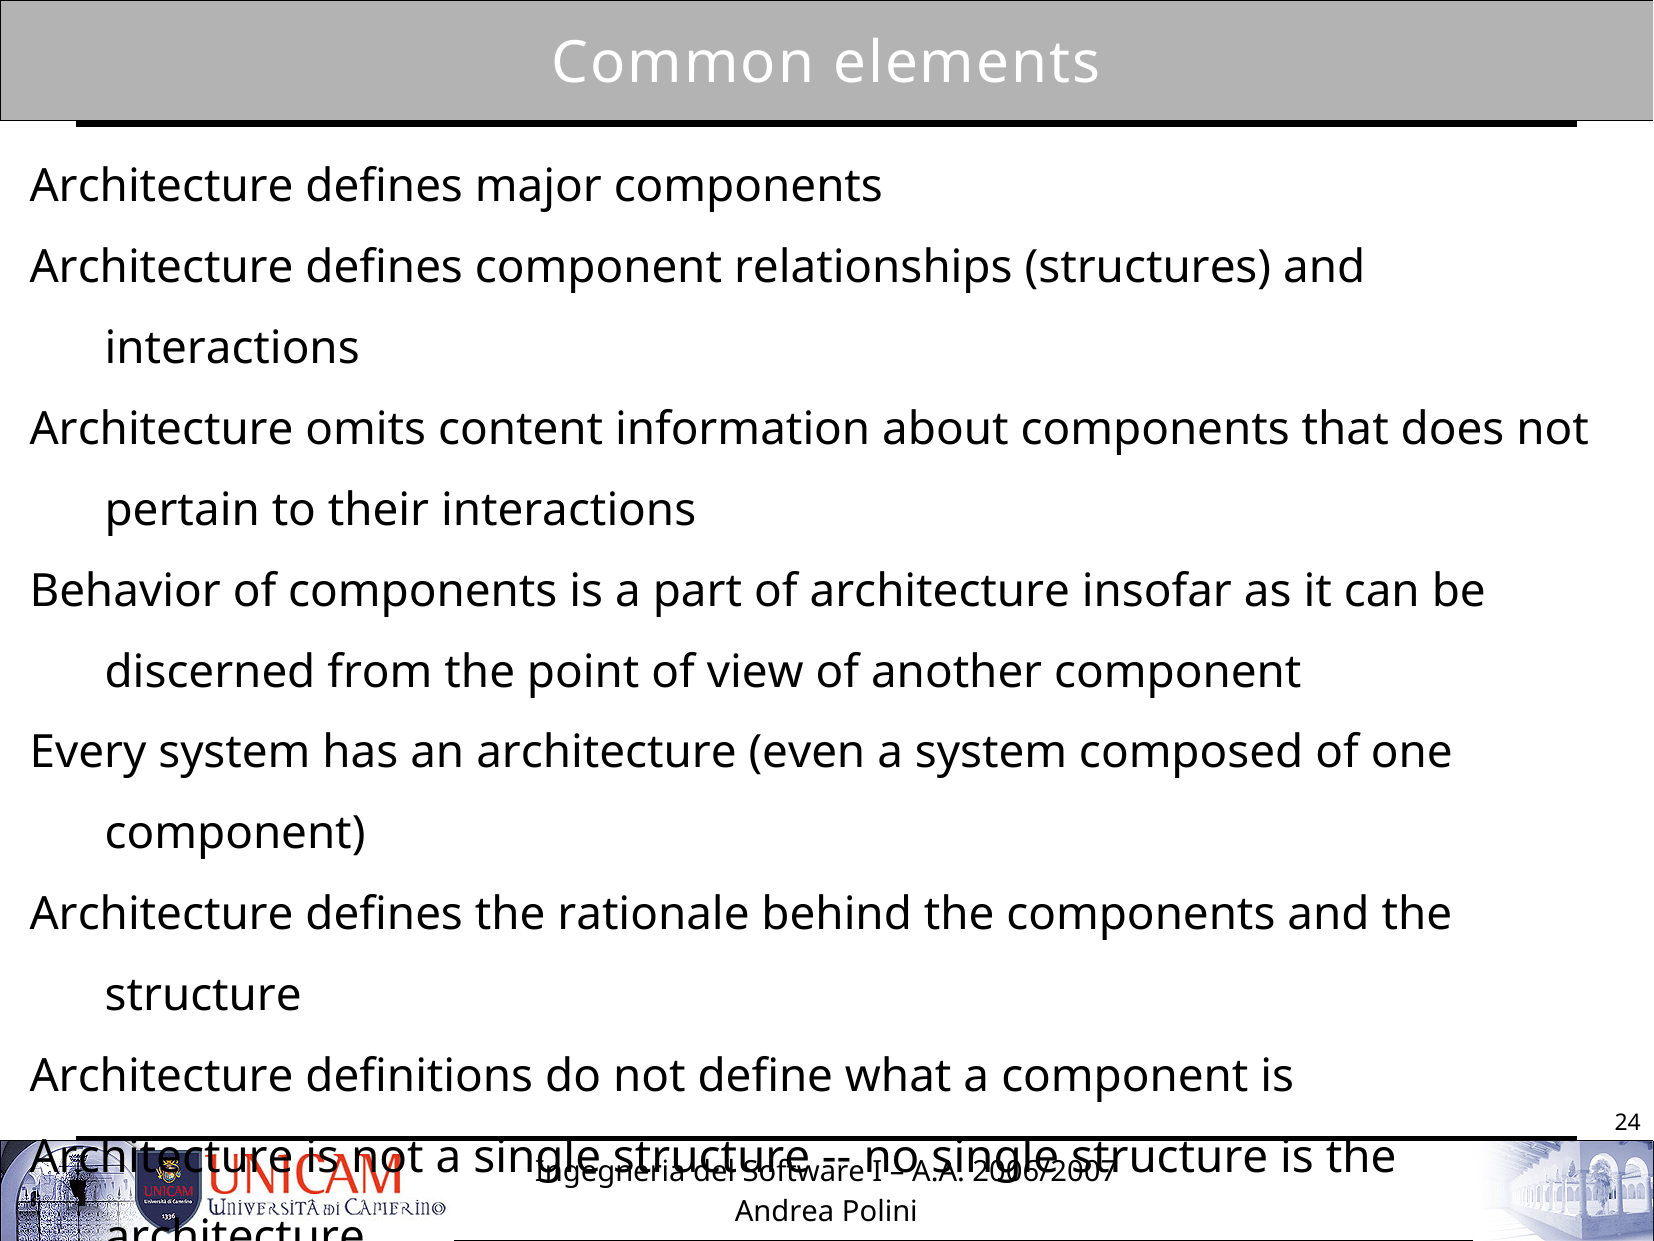

# Common elements
Architecture defines major components
Architecture defines component relationships (structures) and interactions
Architecture omits content information about components that does not pertain to their interactions
Behavior of components is a part of architecture insofar as it can be discerned from the point of view of another component
Every system has an architecture (even a system composed of one component)
Architecture defines the rationale behind the components and the structure
Architecture definitions do not define what a component is
Architecture is not a single structure -- no single structure is the architecture
24